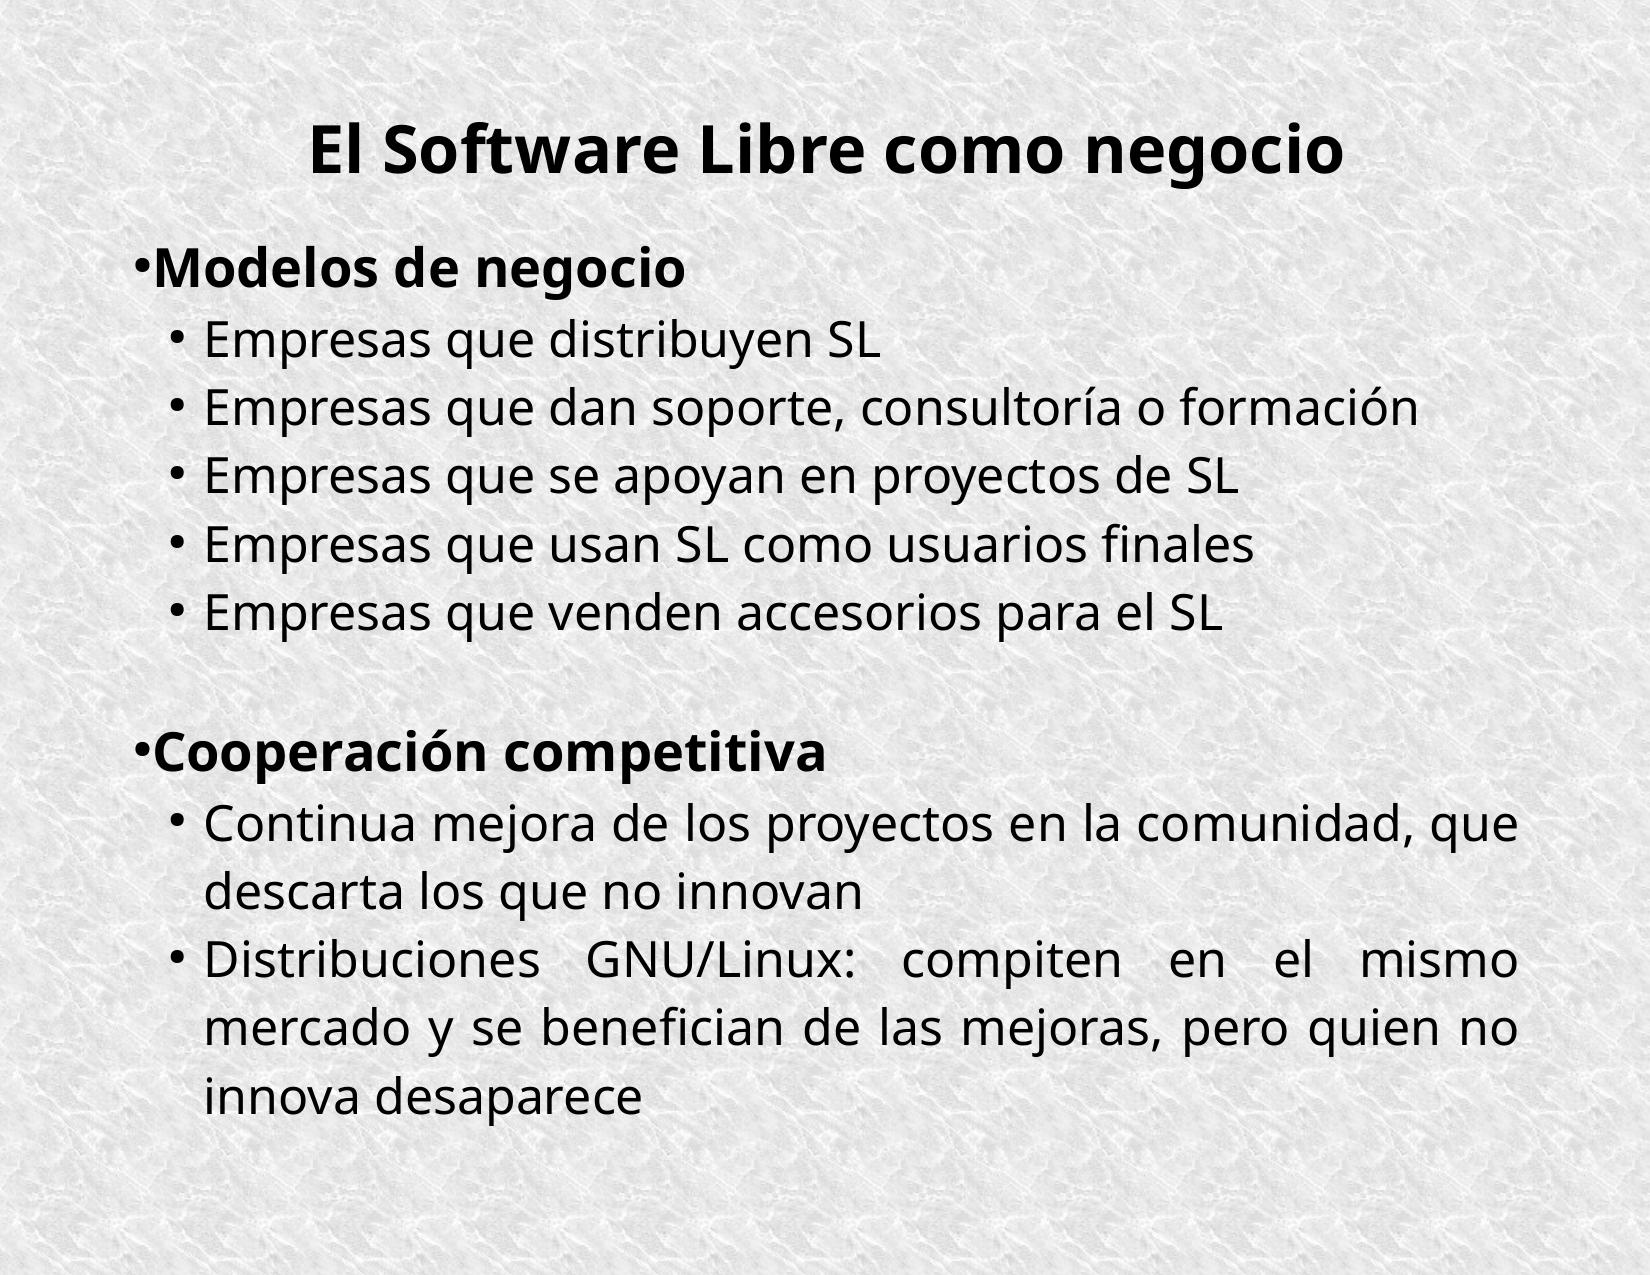

El Software Libre como negocio
Modelos de negocio
Empresas que distribuyen SL
Empresas que dan soporte, consultoría o formación
Empresas que se apoyan en proyectos de SL
Empresas que usan SL como usuarios finales
Empresas que venden accesorios para el SL
Cooperación competitiva
Continua mejora de los proyectos en la comunidad, que descarta los que no innovan
Distribuciones GNU/Linux: compiten en el mismo mercado y se benefician de las mejoras, pero quien no innova desaparece